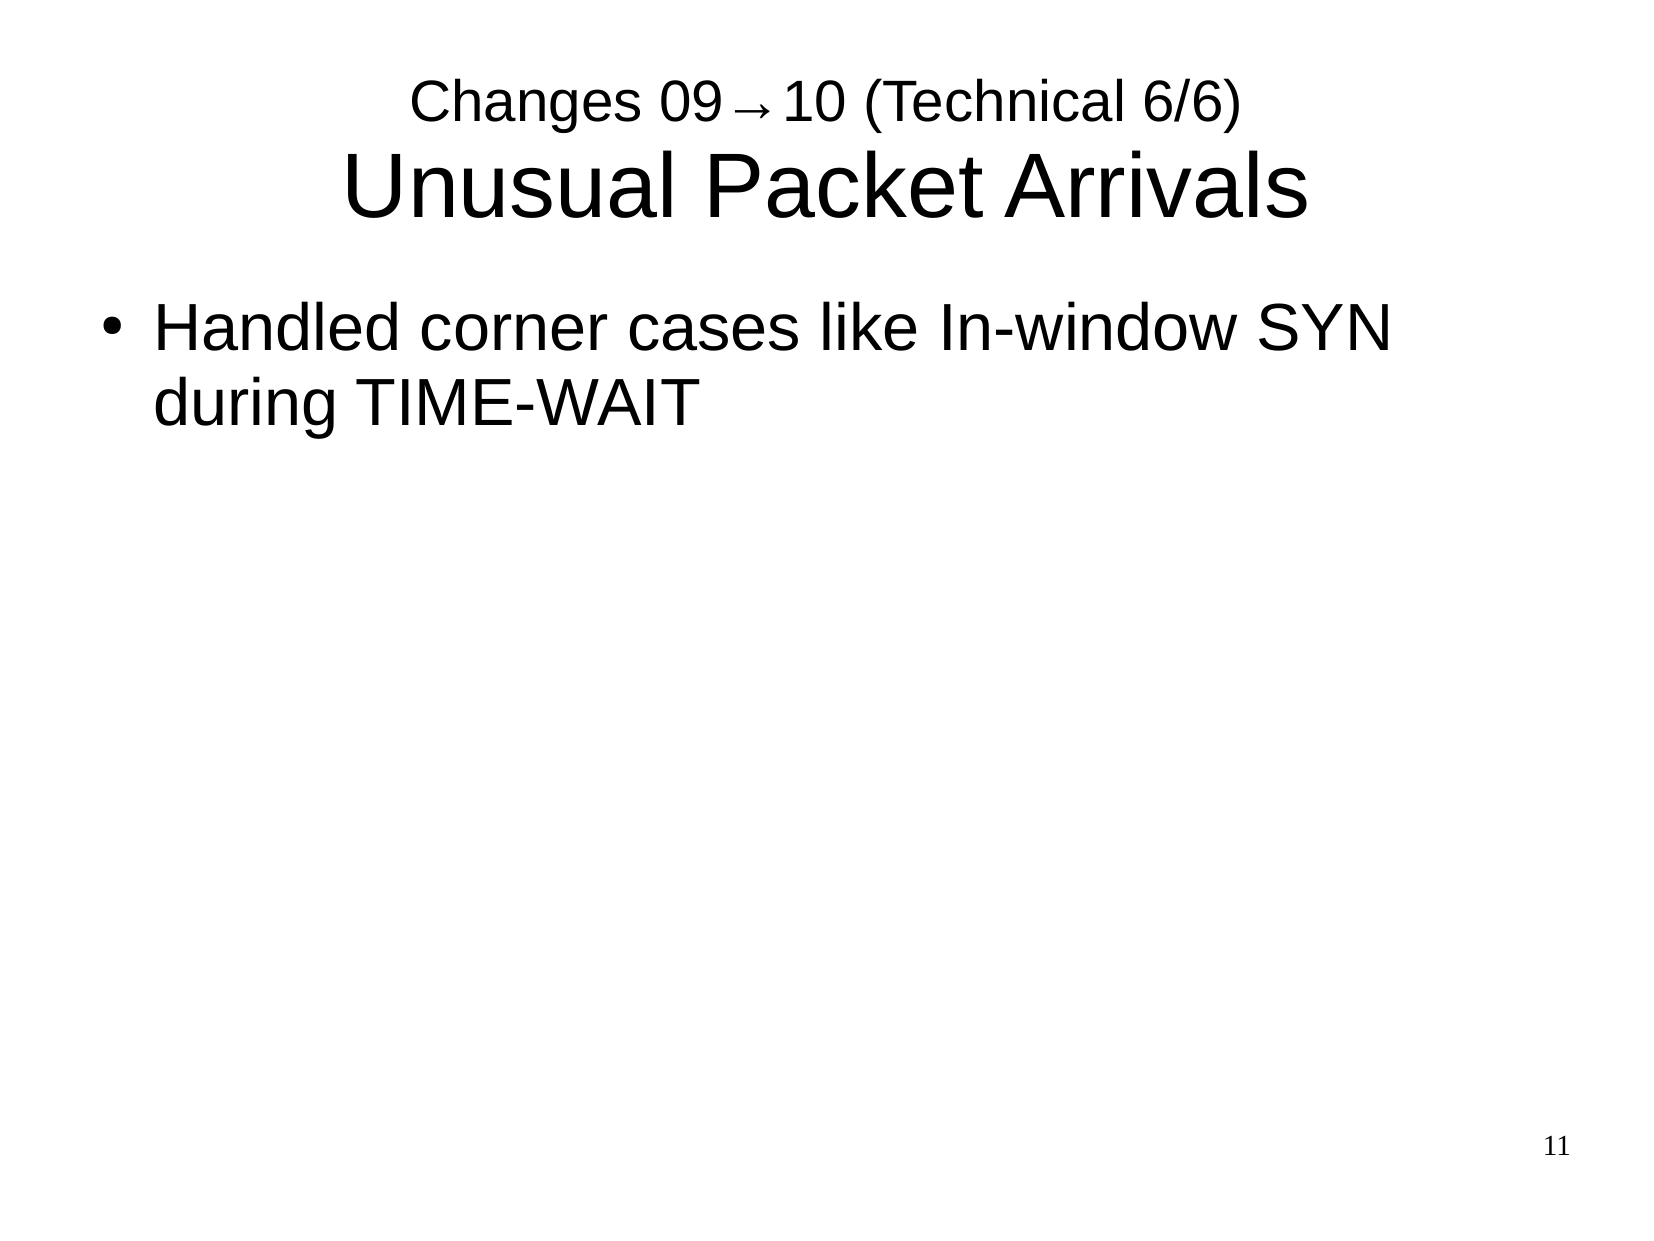

# Changes 09→10 (Technical 6/6) Unusual Packet Arrivals
Handled corner cases like In-window SYN during TIME-WAIT
11